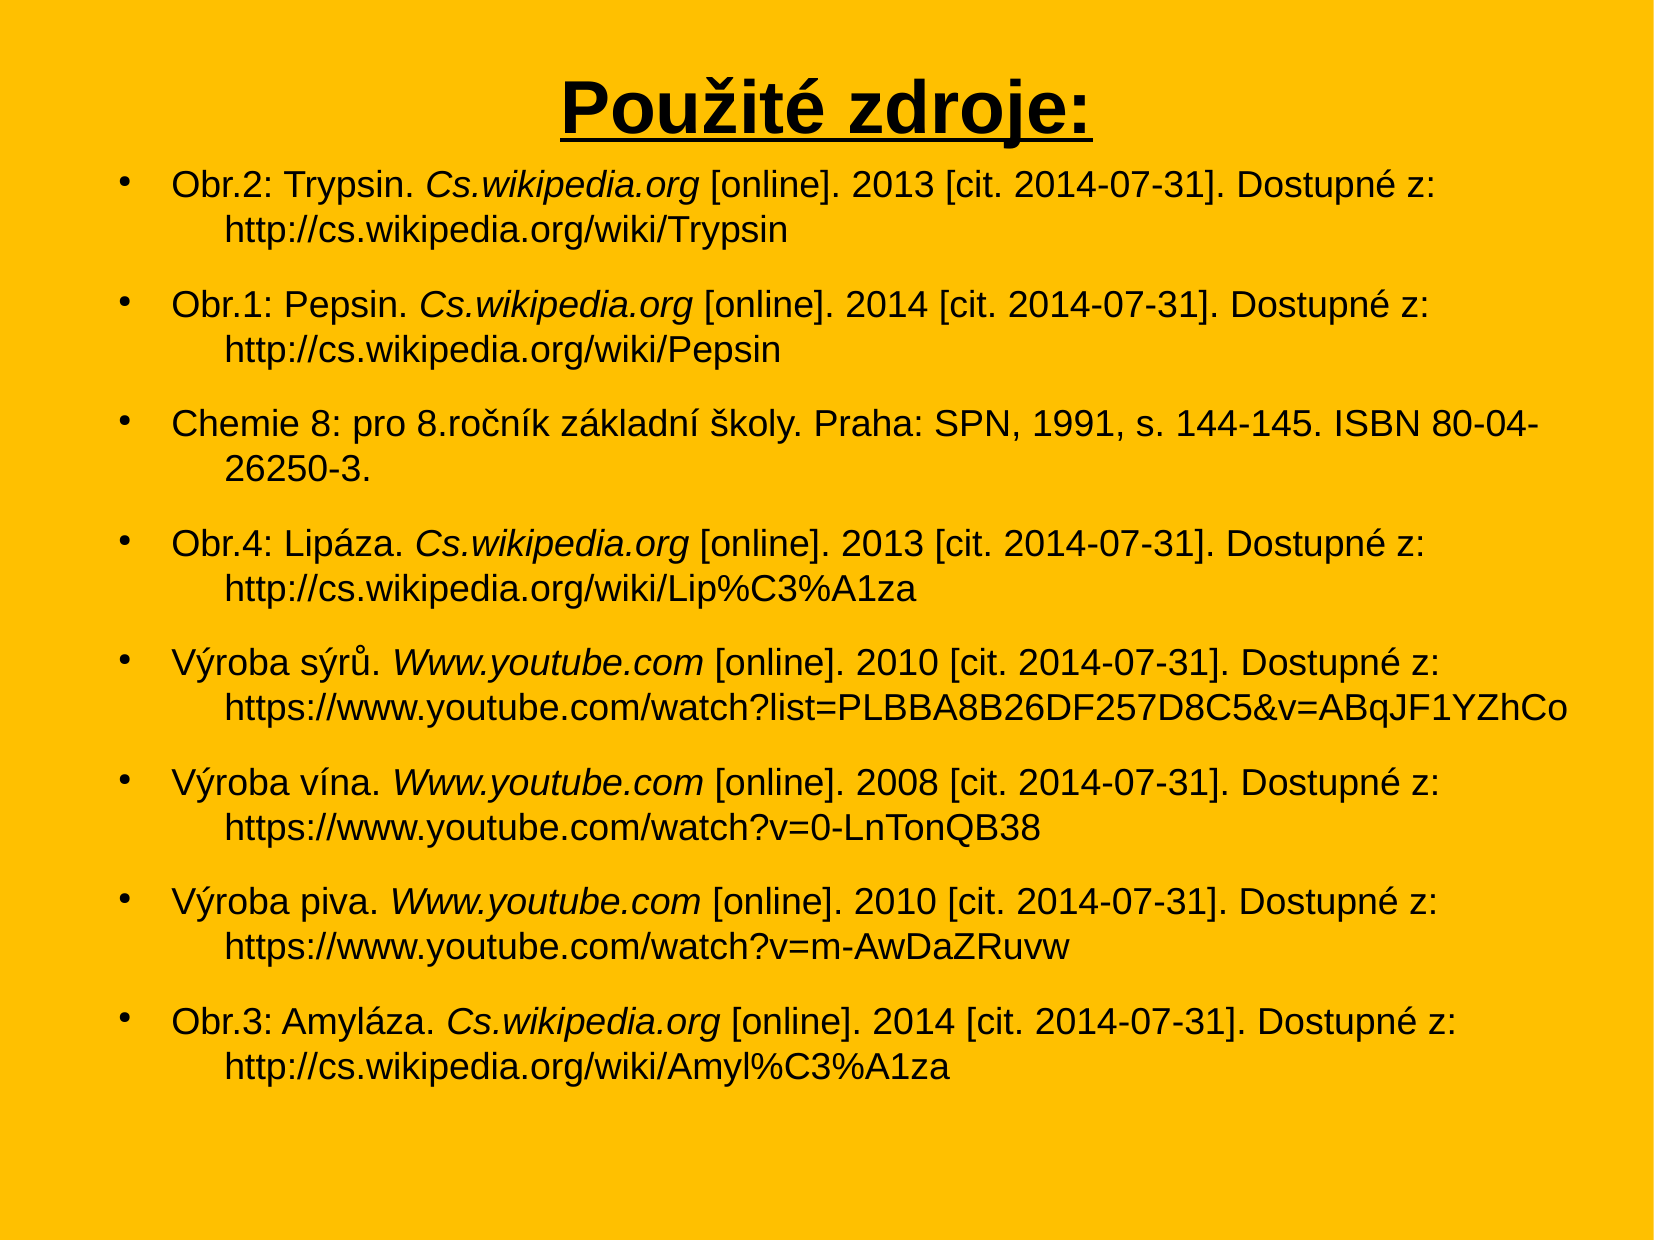

# Použité zdroje:
Obr.2: Trypsin. Cs.wikipedia.org [online]. 2013 [cit. 2014-07-31]. Dostupné z: http://cs.wikipedia.org/wiki/Trypsin
Obr.1: Pepsin. Cs.wikipedia.org [online]. 2014 [cit. 2014-07-31]. Dostupné z: http://cs.wikipedia.org/wiki/Pepsin
Chemie 8: pro 8.ročník základní školy. Praha: SPN, 1991, s. 144-145. ISBN 80-04-26250-3.
Obr.4: Lipáza. Cs.wikipedia.org [online]. 2013 [cit. 2014-07-31]. Dostupné z: http://cs.wikipedia.org/wiki/Lip%C3%A1za
Výroba sýrů. Www.youtube.com [online]. 2010 [cit. 2014-07-31]. Dostupné z: https://www.youtube.com/watch?list=PLBBA8B26DF257D8C5&v=ABqJF1YZhCo
Výroba vína. Www.youtube.com [online]. 2008 [cit. 2014-07-31]. Dostupné z: https://www.youtube.com/watch?v=0-LnTonQB38
Výroba piva. Www.youtube.com [online]. 2010 [cit. 2014-07-31]. Dostupné z: https://www.youtube.com/watch?v=m-AwDaZRuvw
Obr.3: Amyláza. Cs.wikipedia.org [online]. 2014 [cit. 2014-07-31]. Dostupné z: http://cs.wikipedia.org/wiki/Amyl%C3%A1za